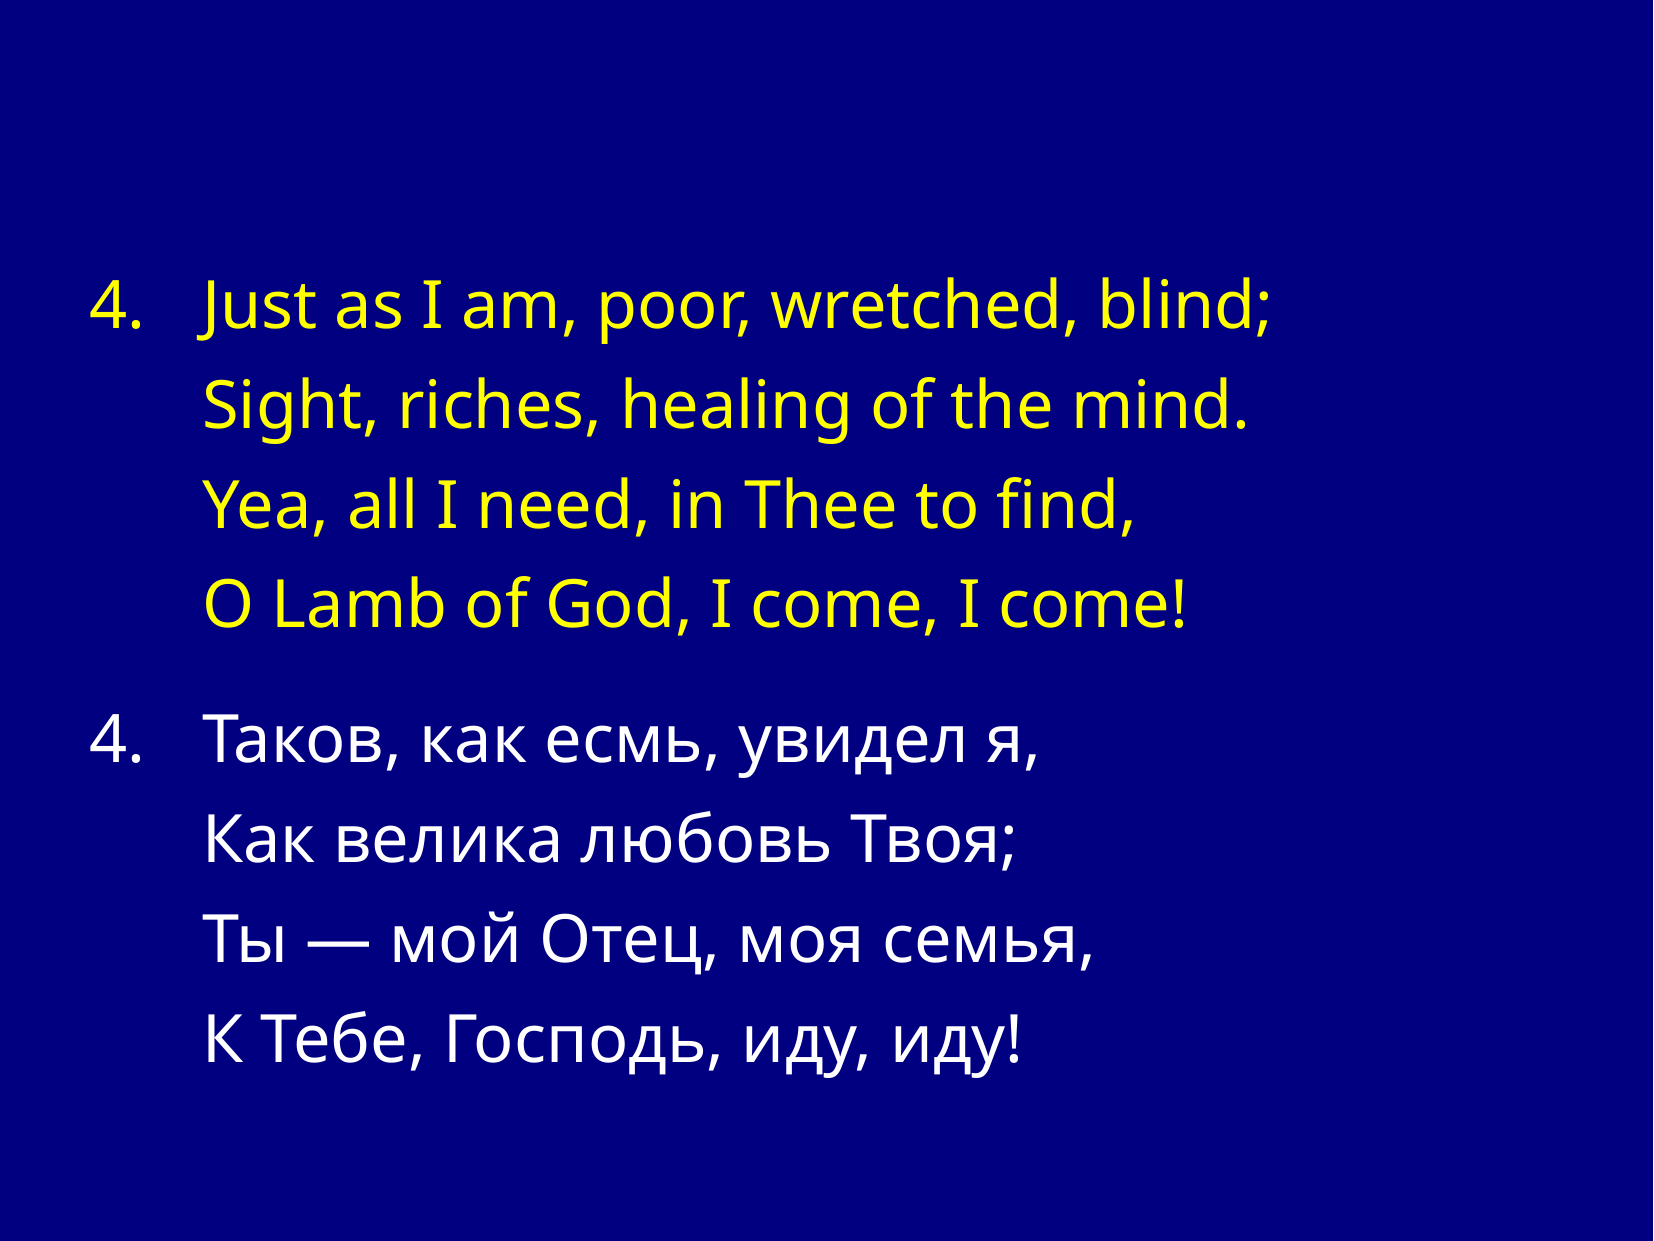

4.	Just as I am, poor, wretched, blind;
	Sight, riches, healing of the mind.
	Yea, all I need, in Thee to find,
	O Lamb of God, I come, I come!
4.	Таков, как есмь, увидел я,
	Как велика любовь Твоя;
	Ты — мой Отец, моя семья,
	К Тебе, Господь, иду, иду!